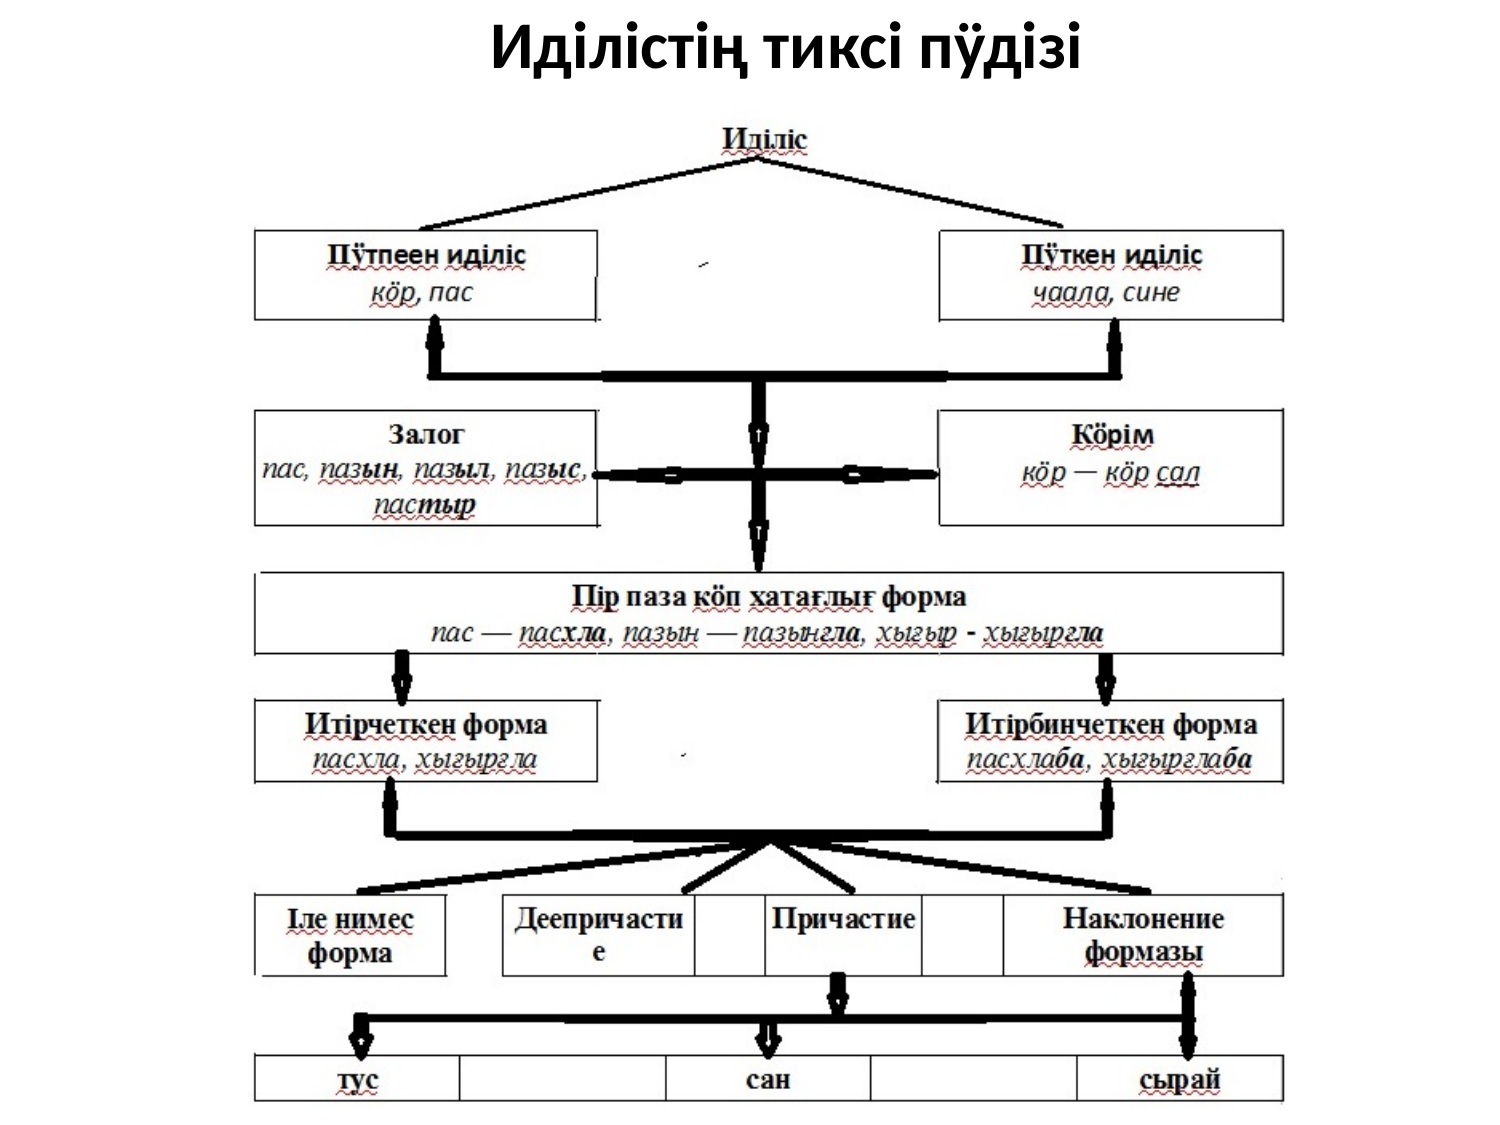

# Иділістің тиксі пӱдізі
Иділістің тиксі пӱдізі